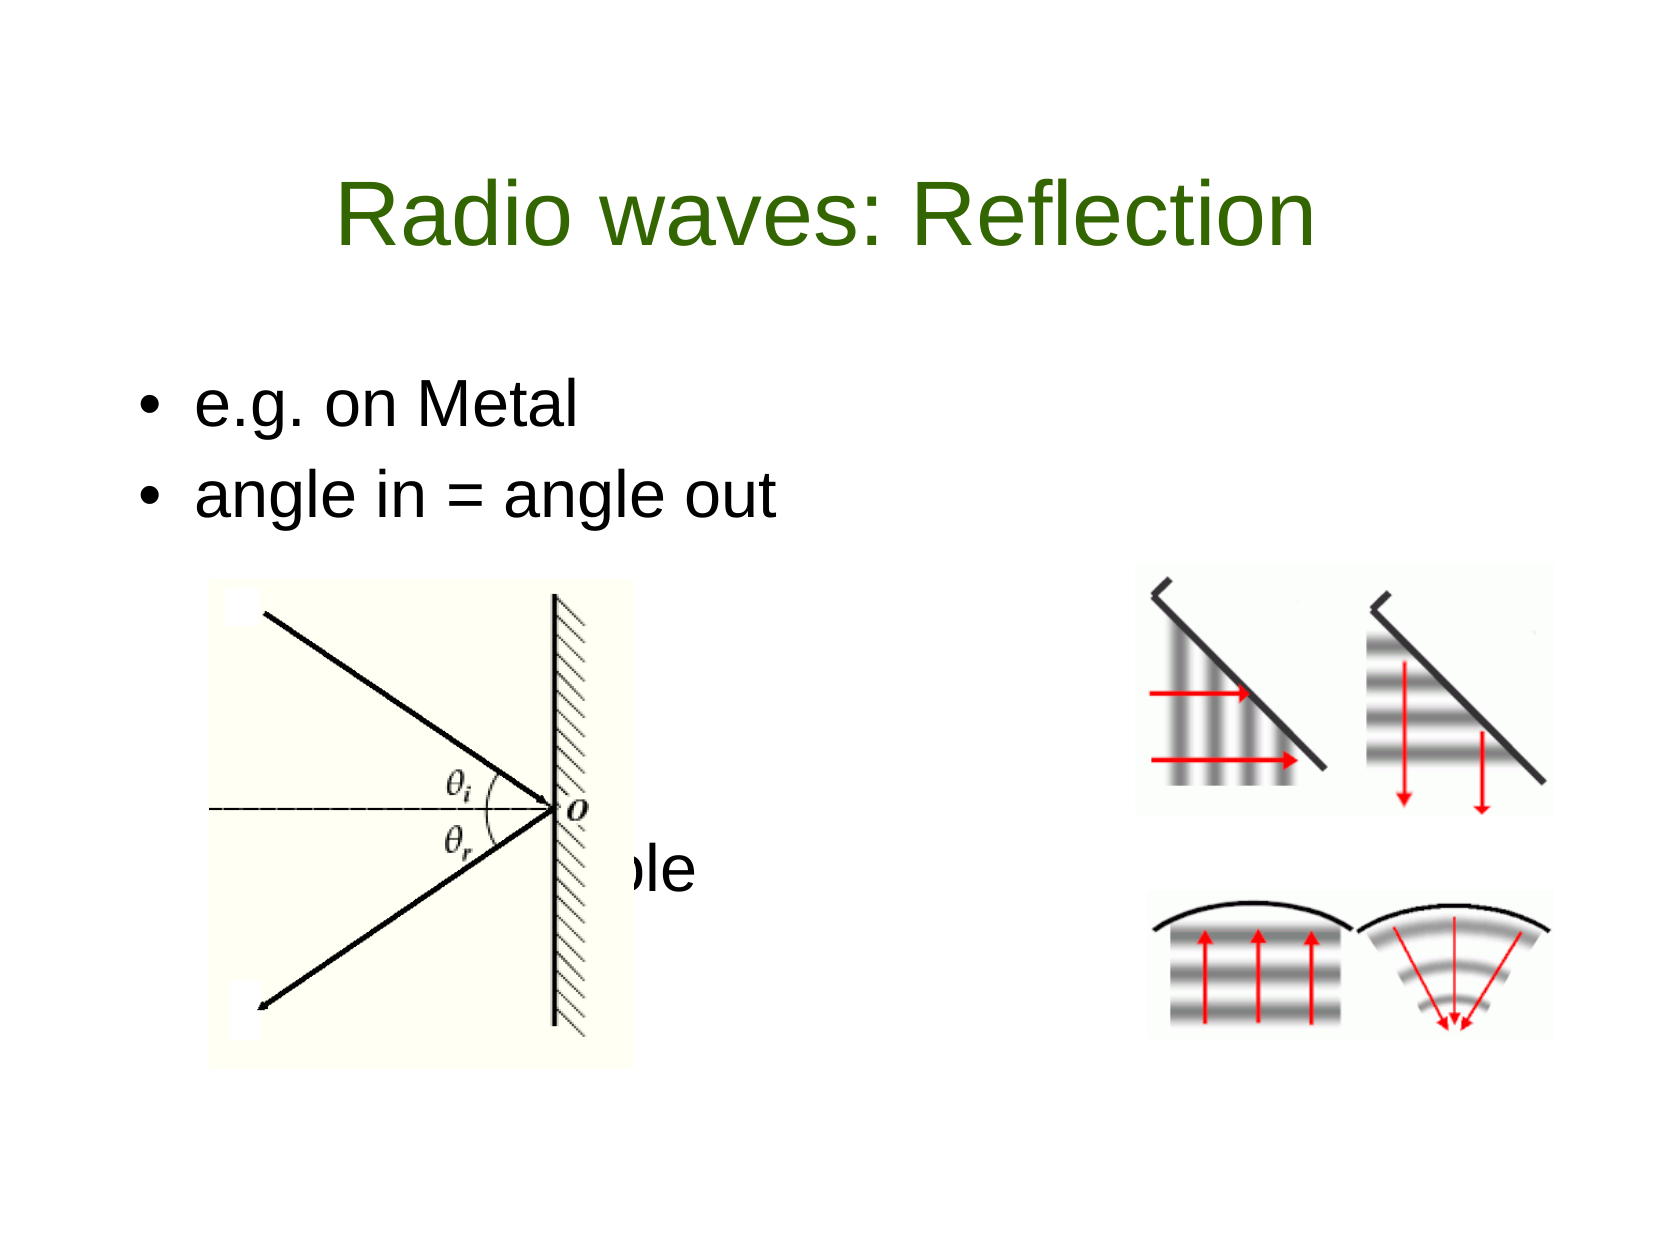

# Radio waves: Reflection
e.g. on Metal
angle in = angle out
				plane
				parabole